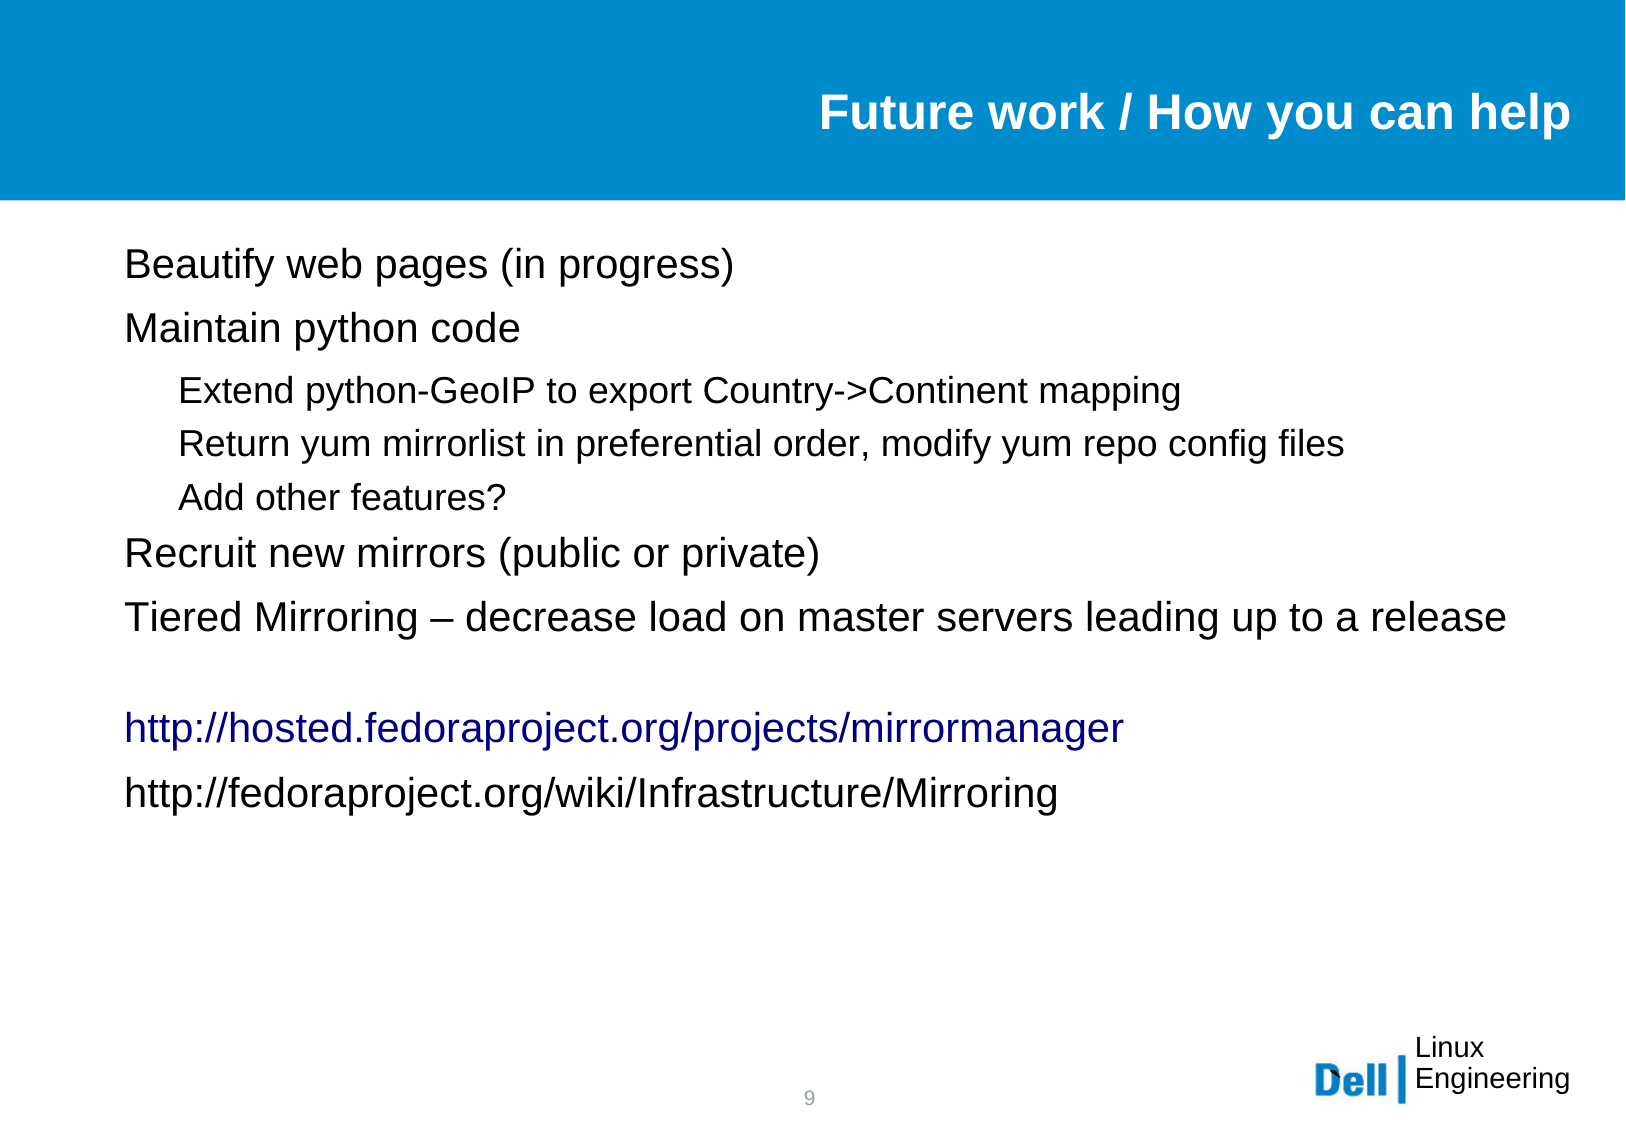

# Future work / How you can help
Beautify web pages (in progress)
Maintain python code
Extend python-GeoIP to export Country->Continent mapping
Return yum mirrorlist in preferential order, modify yum repo config files
Add other features?
Recruit new mirrors (public or private)
Tiered Mirroring – decrease load on master servers leading up to a release
http://hosted.fedoraproject.org/projects/mirrormanager
http://fedoraproject.org/wiki/Infrastructure/Mirroring